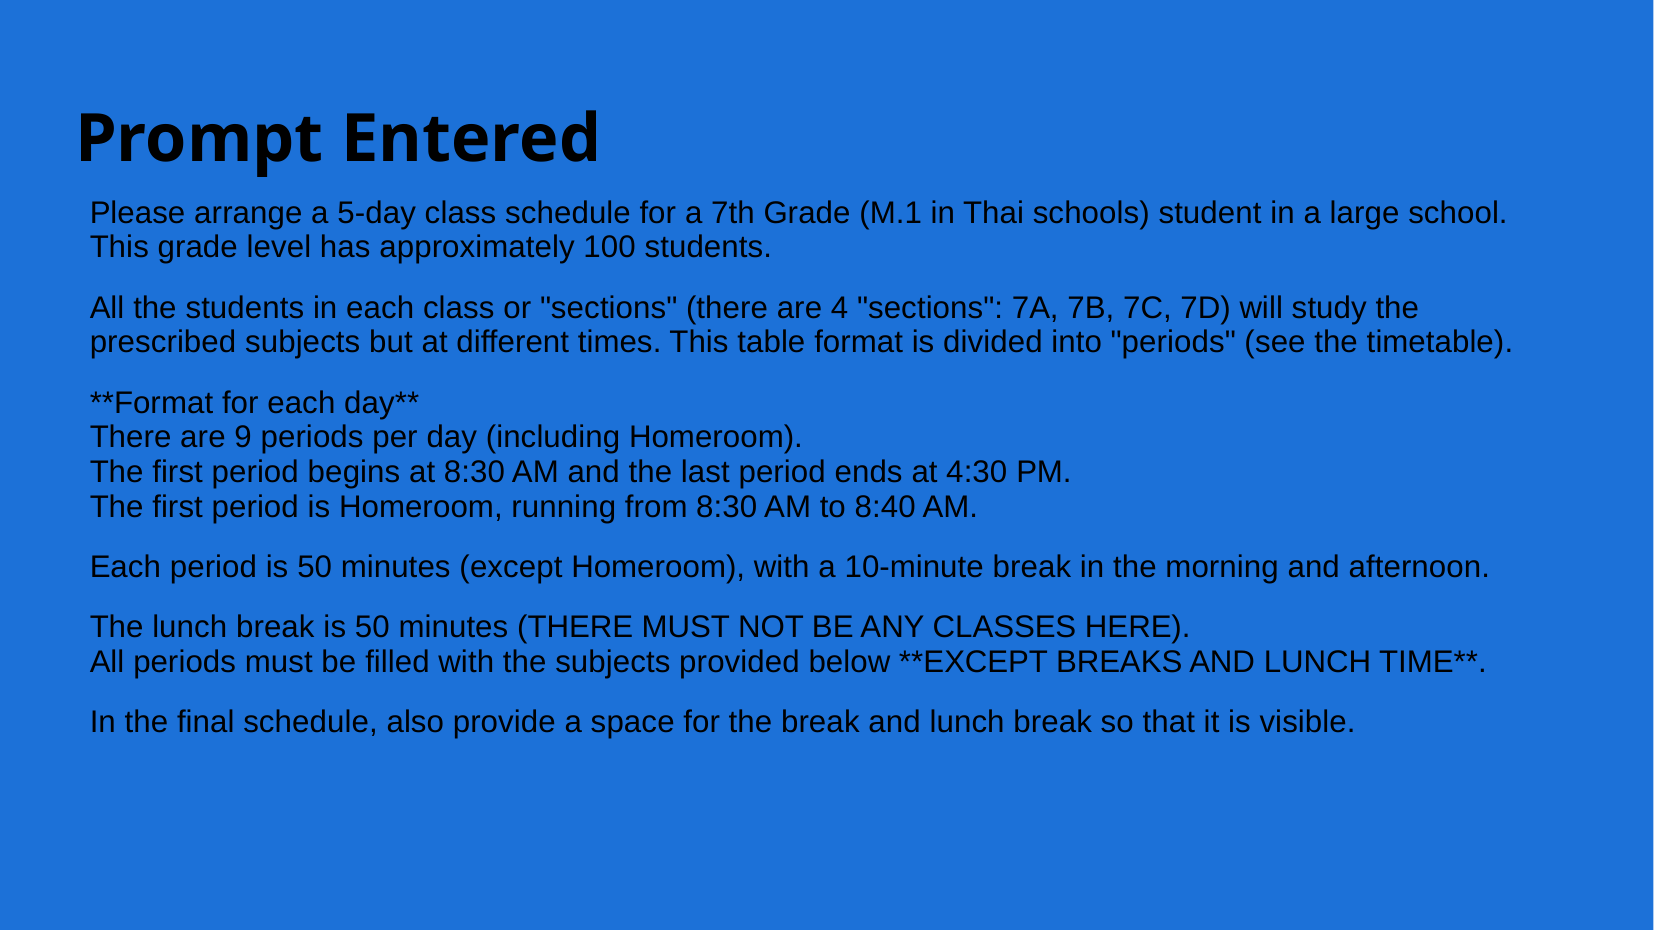

# Prompt Entered
Please arrange a 5-day class schedule for a 7th Grade (M.1 in Thai schools) student in a large school. This grade level has approximately 100 students.
All the students in each class or "sections" (there are 4 "sections": 7A, 7B, 7C, 7D) will study the prescribed subjects but at different times. This table format is divided into "periods" (see the timetable).
**Format for each day**
There are 9 periods per day (including Homeroom).
The first period begins at 8:30 AM and the last period ends at 4:30 PM.
The first period is Homeroom, running from 8:30 AM to 8:40 AM.
Each period is 50 minutes (except Homeroom), with a 10-minute break in the morning and afternoon.
The lunch break is 50 minutes (THERE MUST NOT BE ANY CLASSES HERE).
All periods must be filled with the subjects provided below **EXCEPT BREAKS AND LUNCH TIME**.
In the final schedule, also provide a space for the break and lunch break so that it is visible.